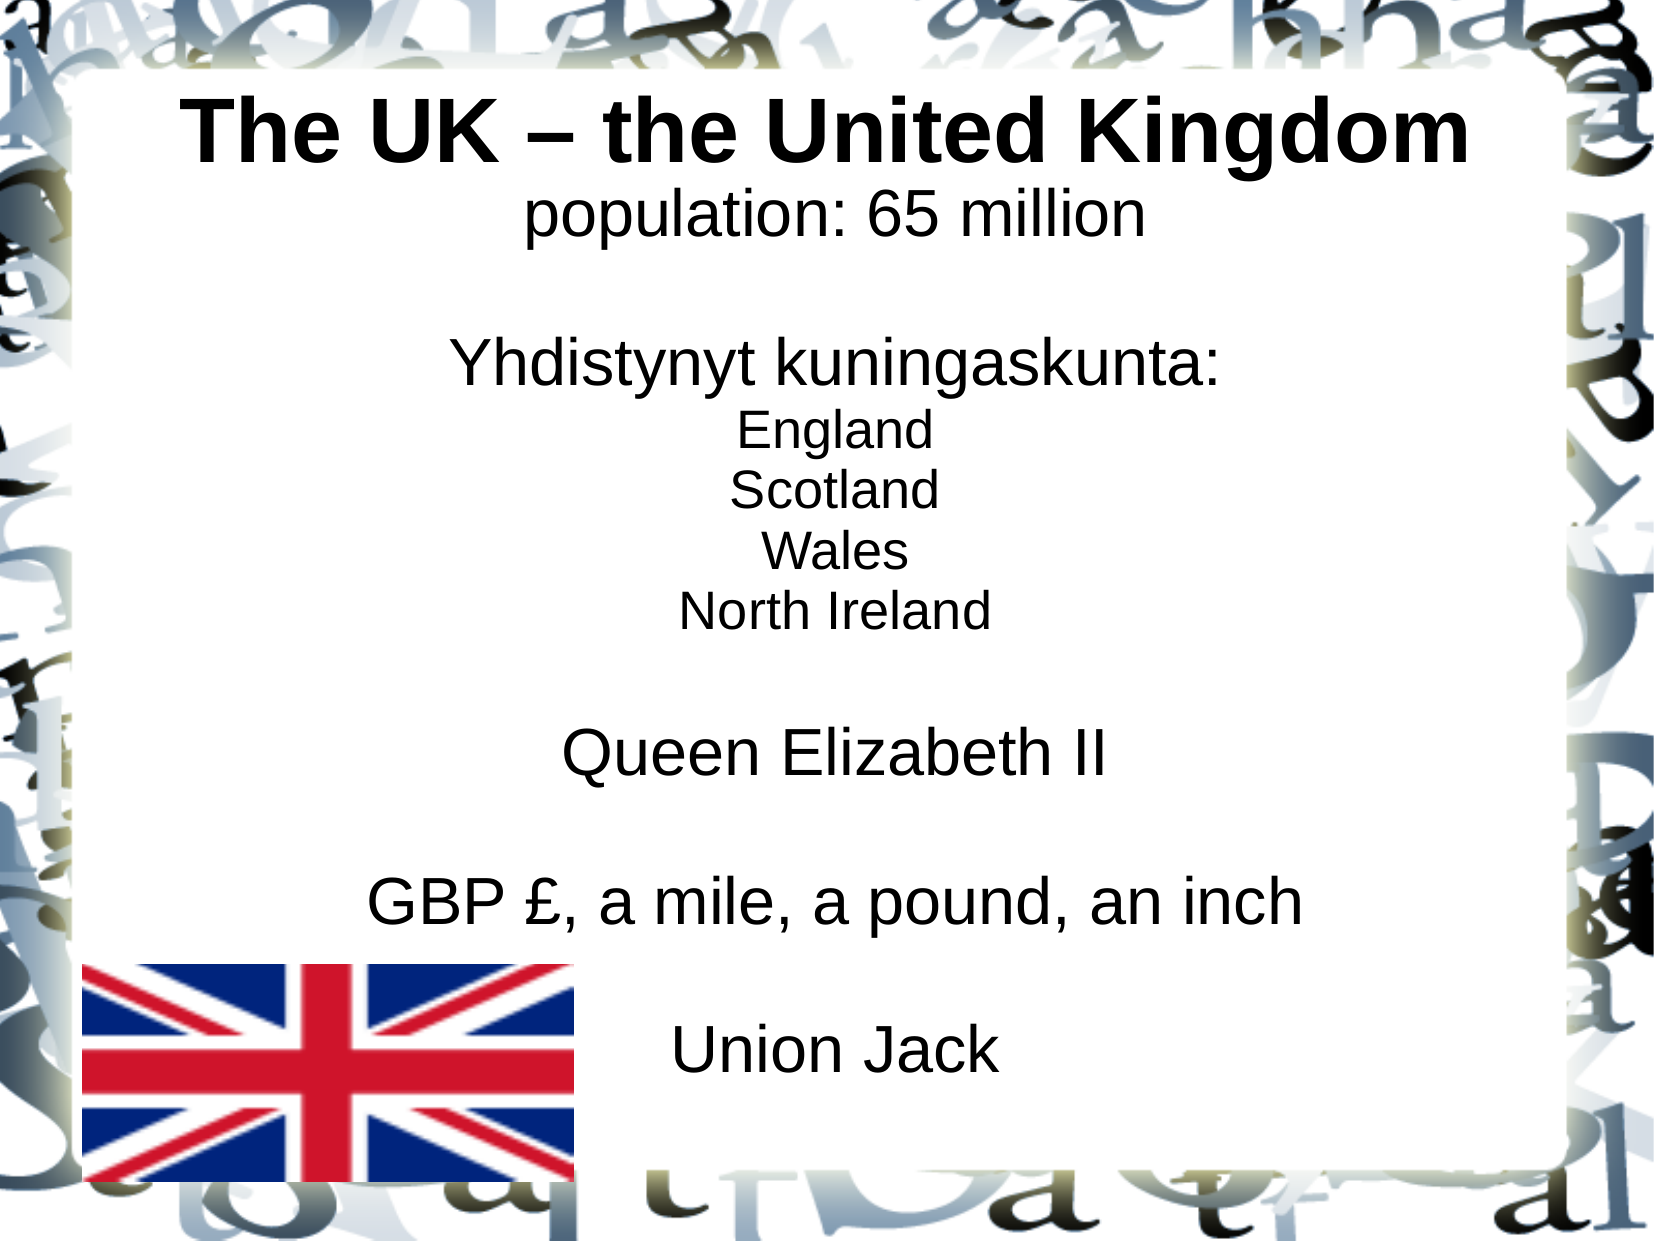

# The UK – the United Kingdom
population: 65 million
Yhdistynyt kuningaskunta:
England
Scotland
Wales
North Ireland
Queen Elizabeth II
GBP £, a mile, a pound, an inch
Union Jack